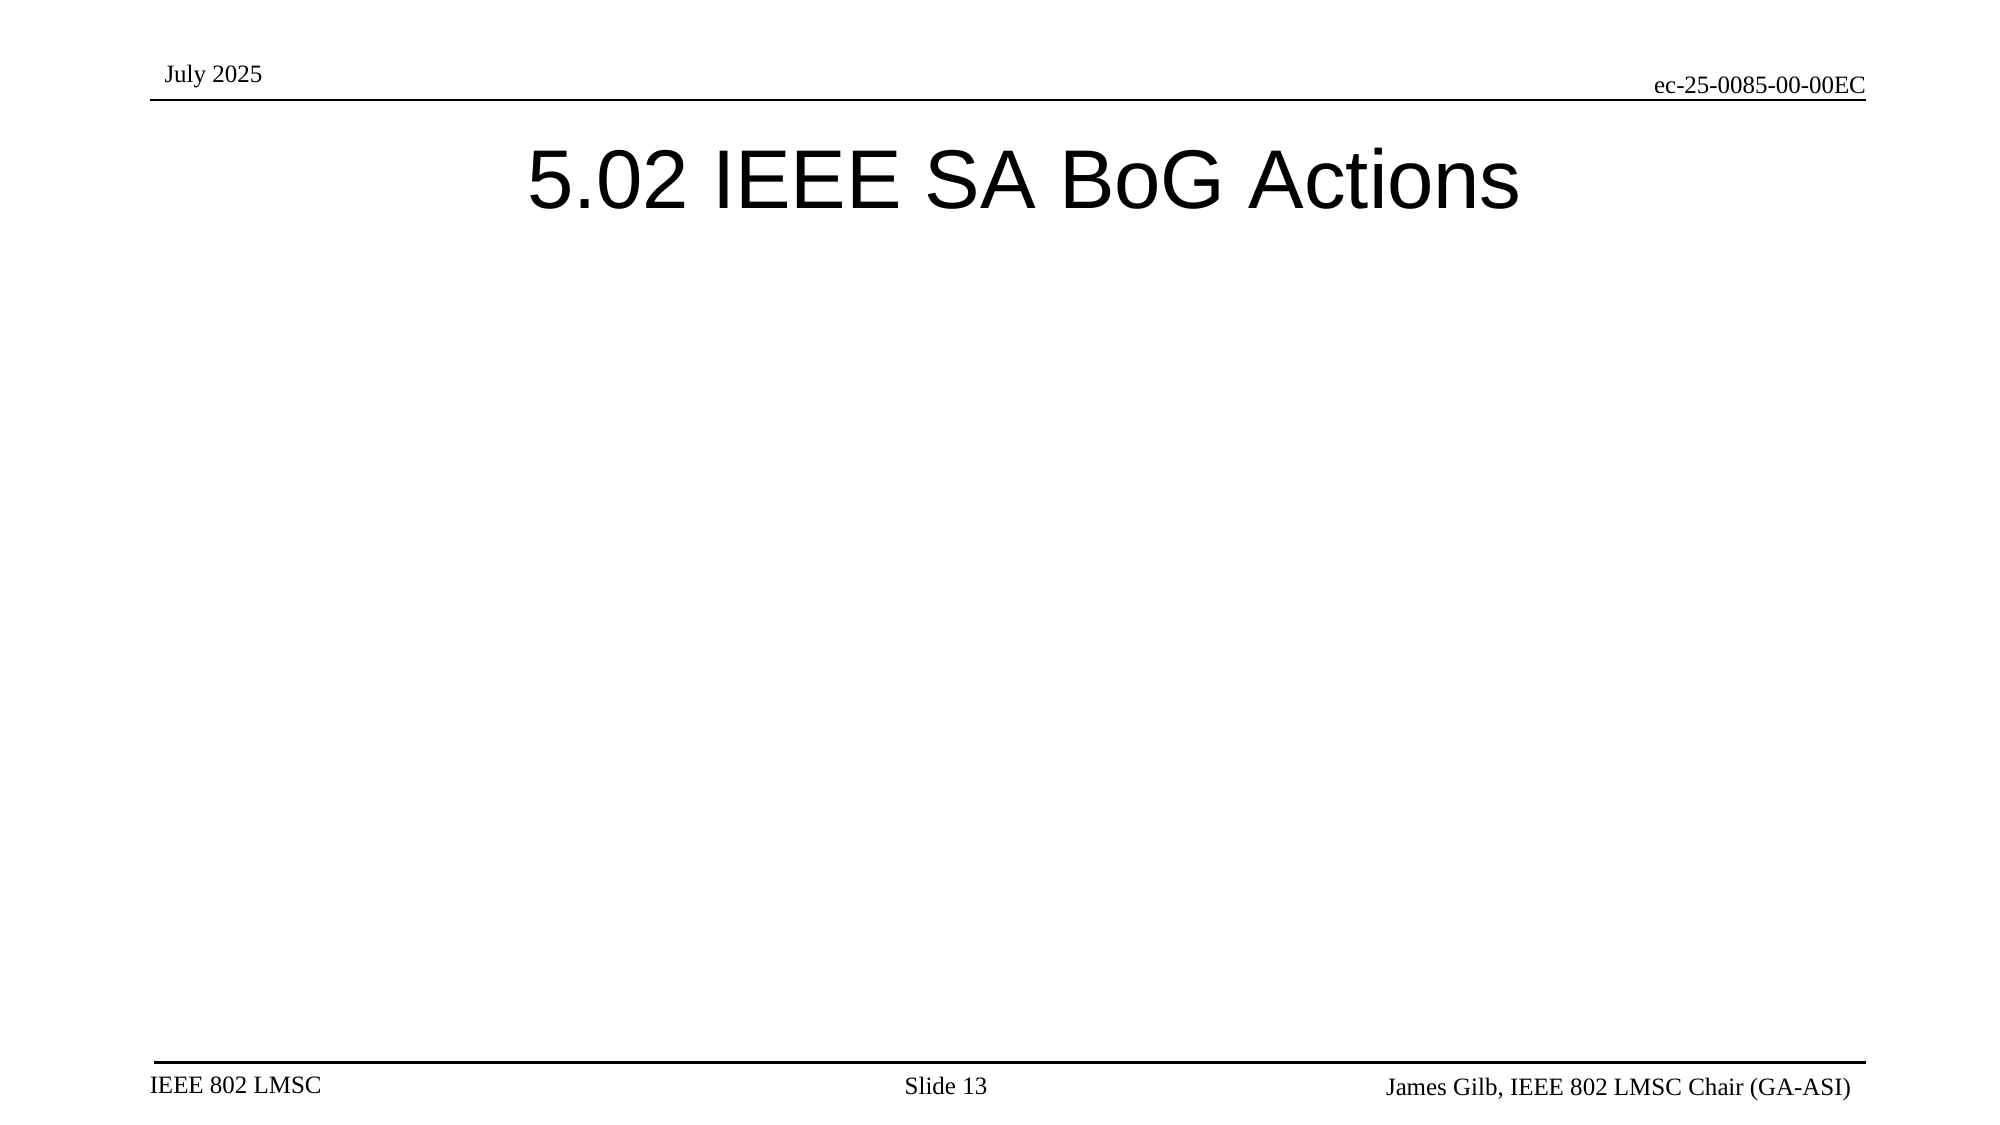

# 5.02 IEEE SA BoG Actions
13